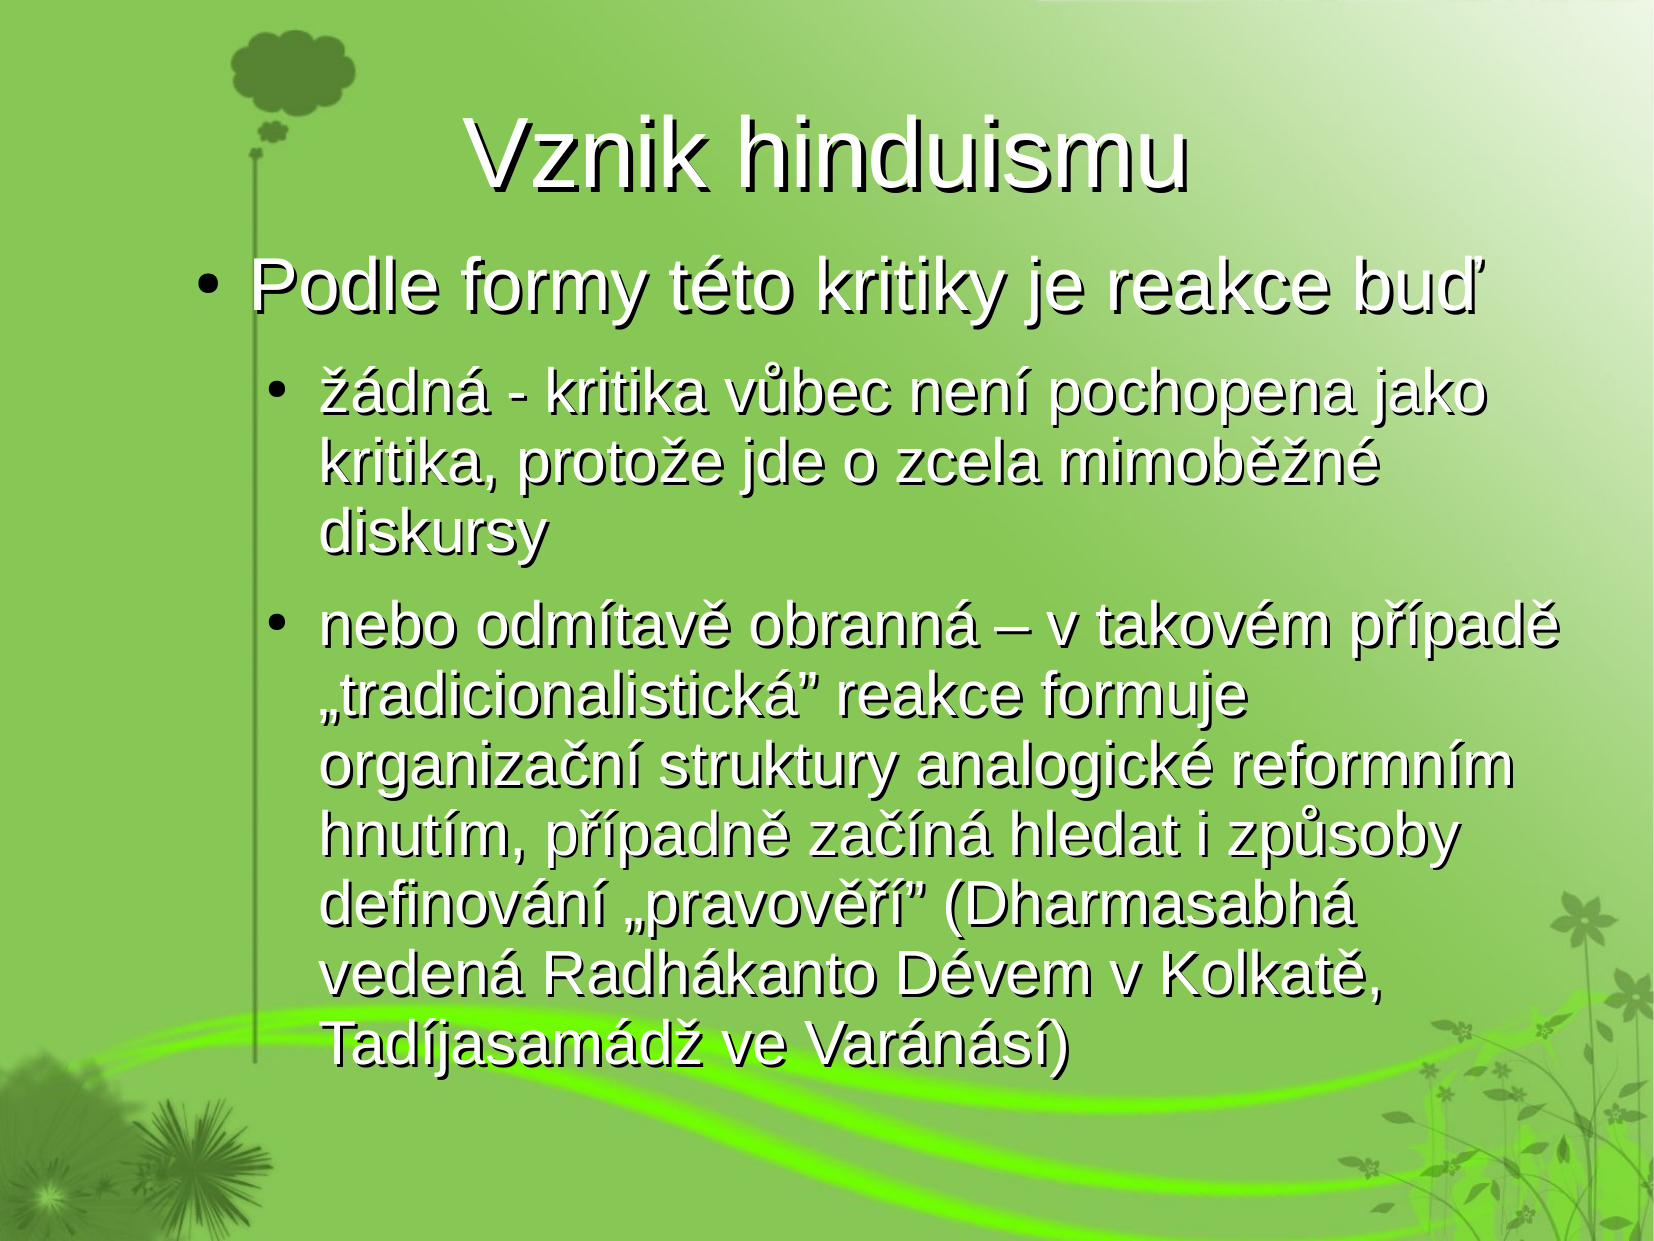

# Vznik hinduismu
Podle formy této kritiky je reakce buď
žádná - kritika vůbec není pochopena jako kritika, protože jde o zcela mimoběžné diskursy
nebo odmítavě obranná – v takovém případě „tradicionalistická” reakce formuje organizační struktury analogické reformním hnutím, případně začíná hledat i způsoby definování „pravověří” (Dharmasabhá vedená Radhákanto Dévem v Kolkatě, Tadíjasamádž ve Varánásí)